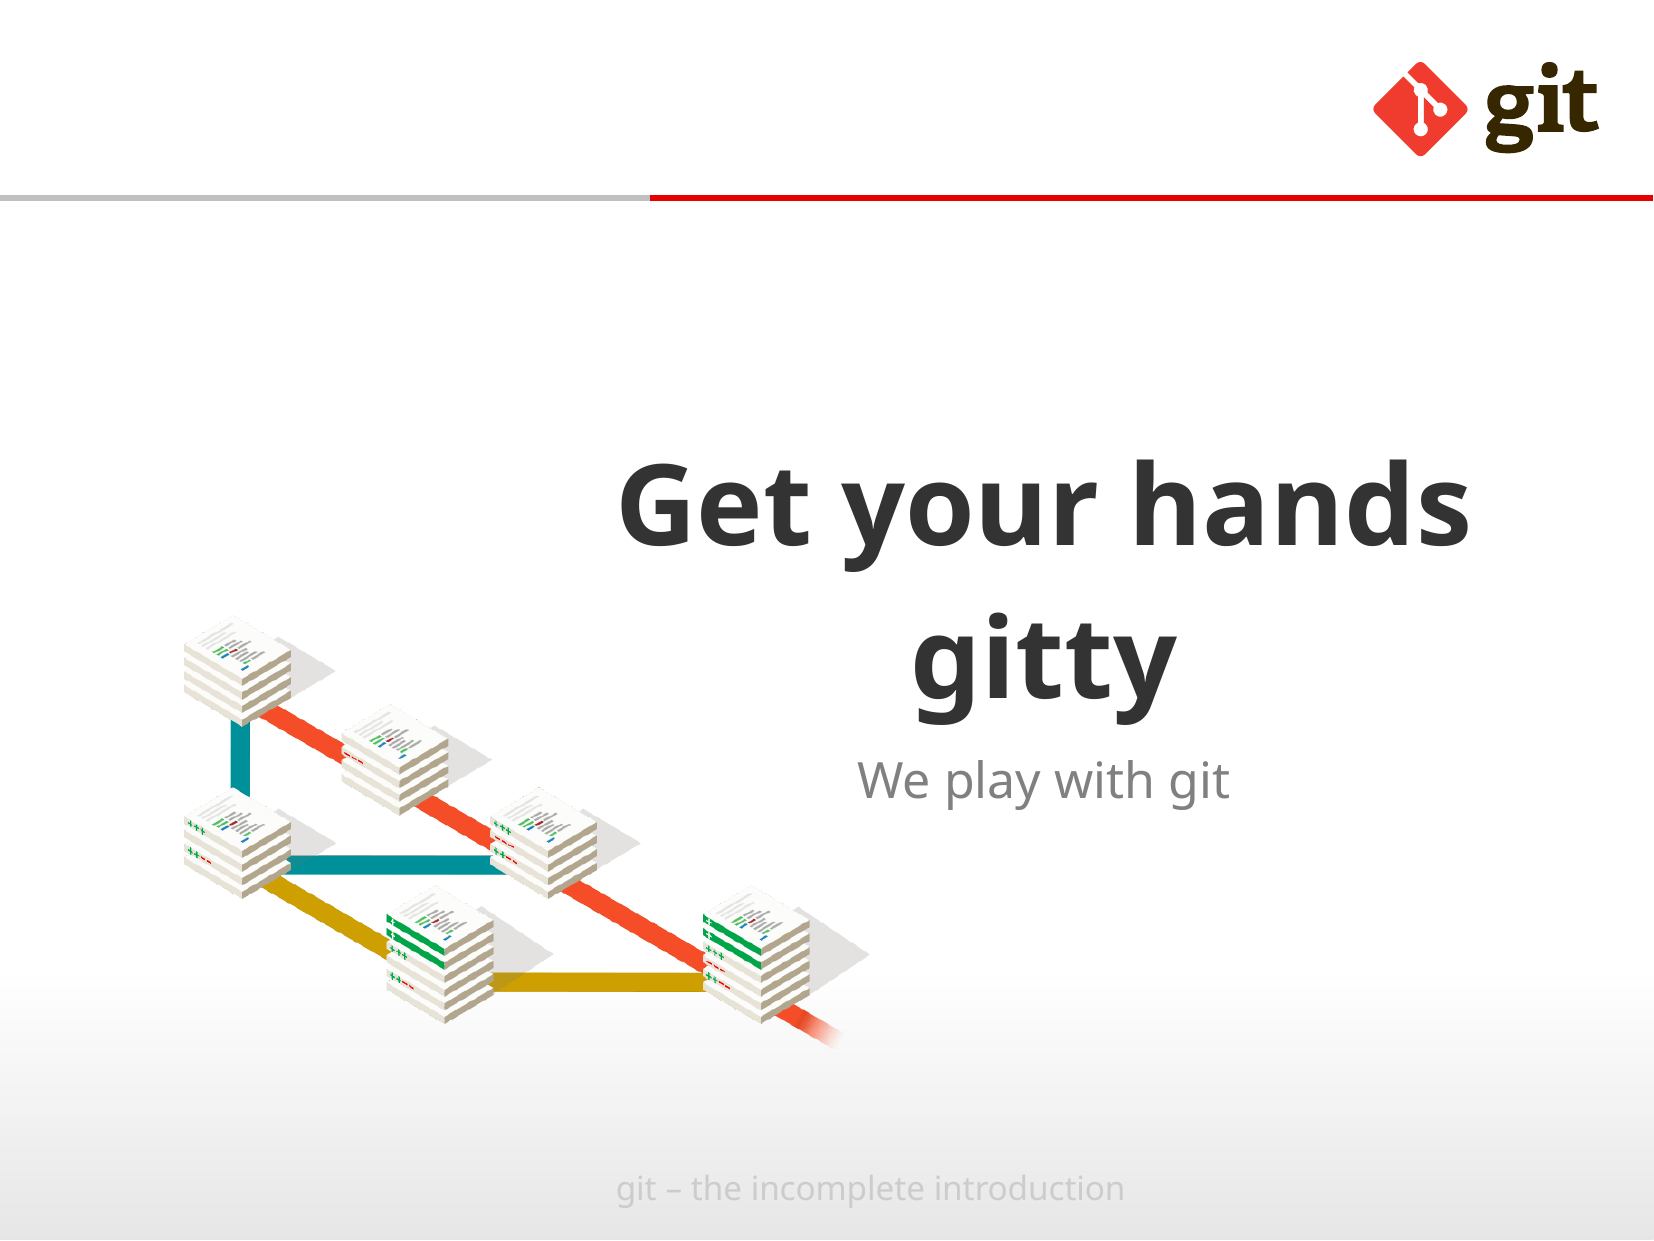

#
Get your hands gitty
We play with git